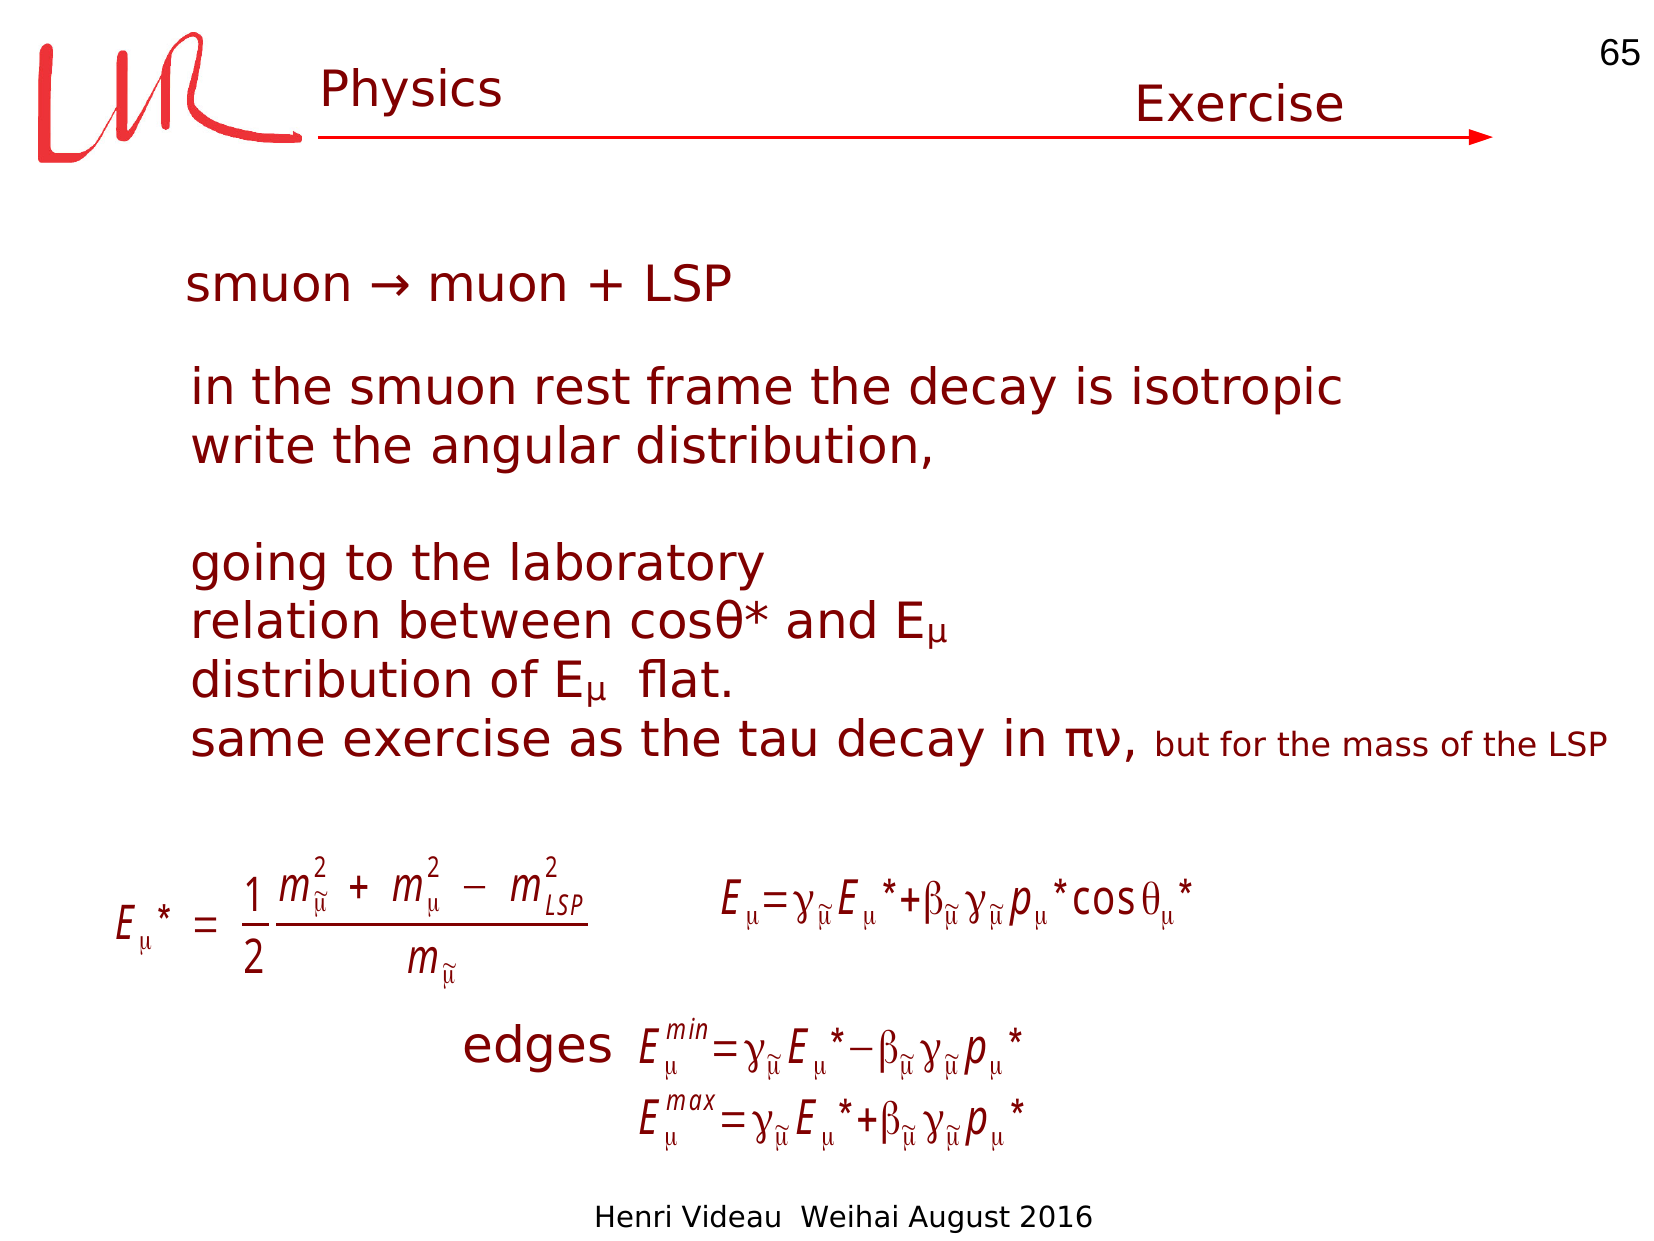

Exercise
smuon → muon + LSP
in the smuon rest frame the decay is isotropic
write the angular distribution,
going to the laboratory
relation between cosθ* and Eµ
distribution of Eµ flat.
same exercise as the tau decay in πν, but for the mass of the LSP
edges